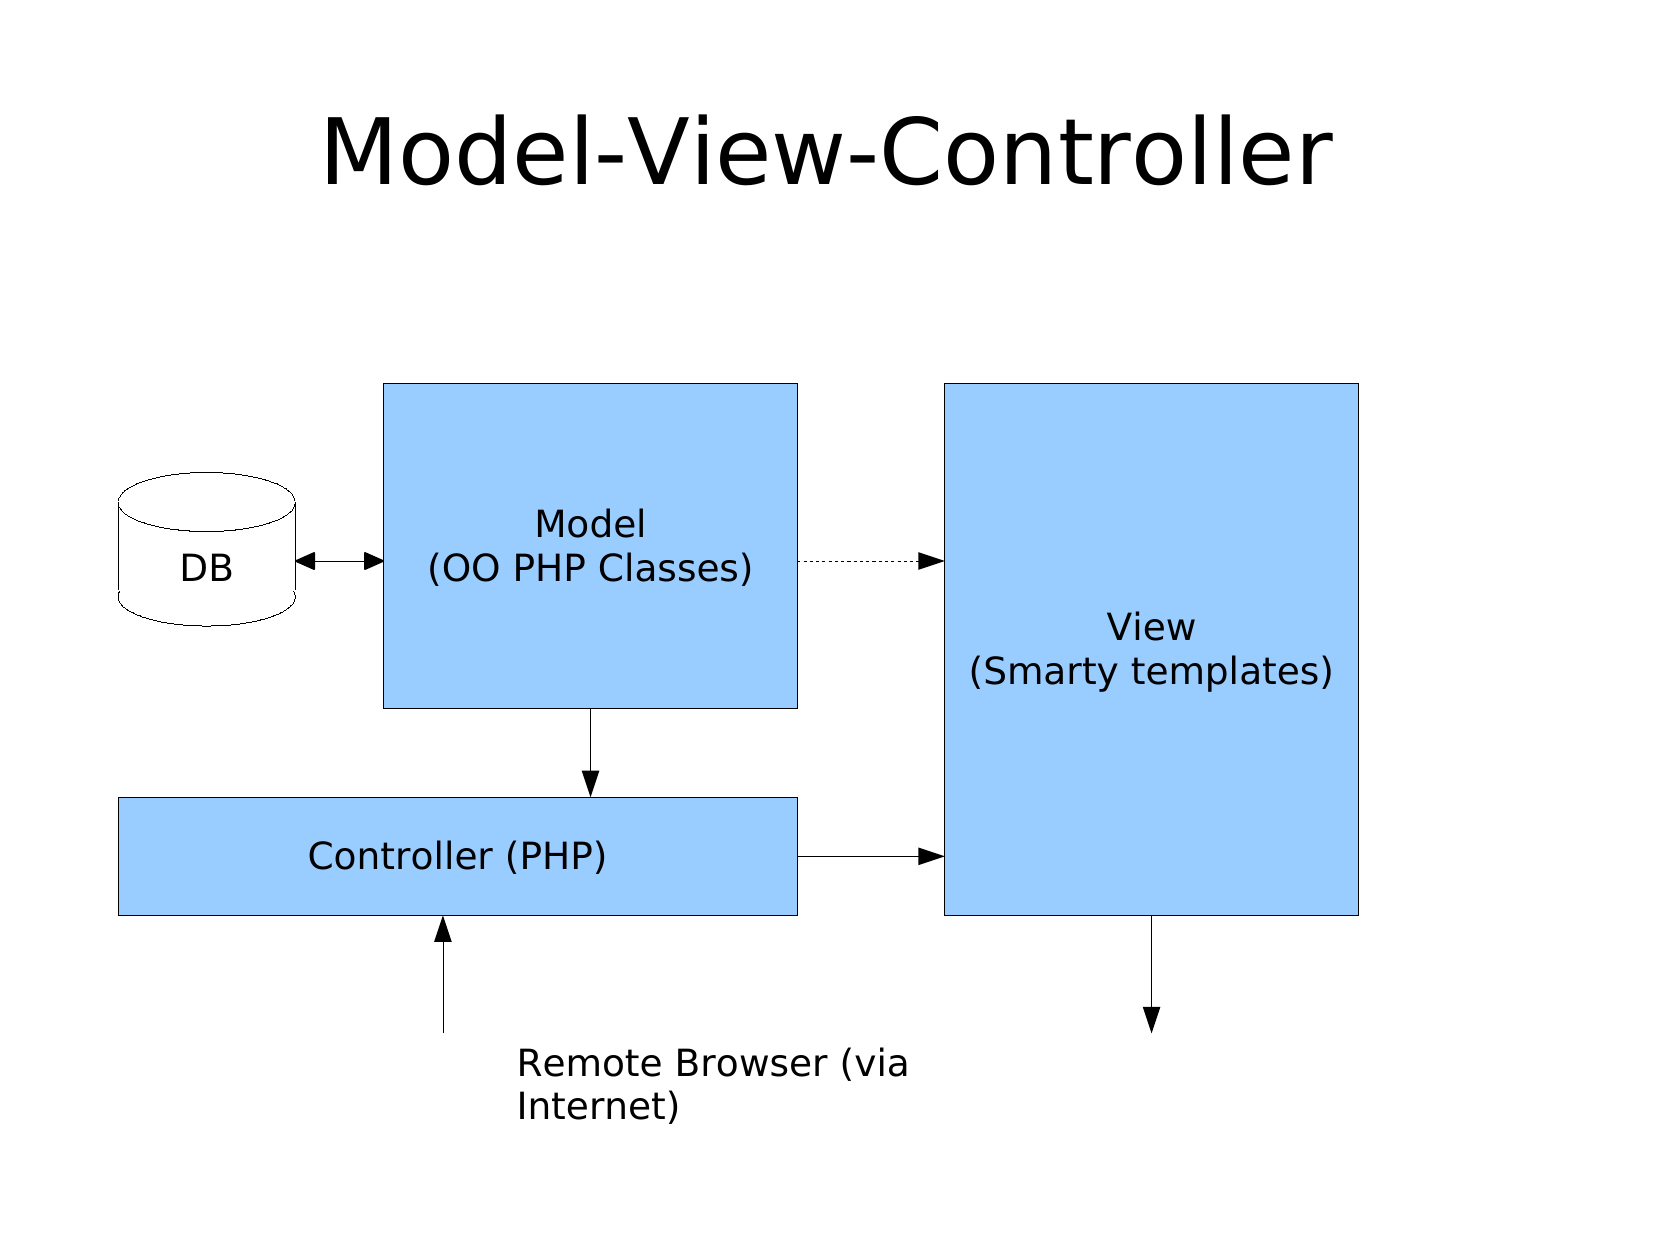

# Model-View-Controller
Model
(OO PHP Classes)
View
(Smarty templates)
DB
Controller (PHP)
Remote Browser (via Internet)